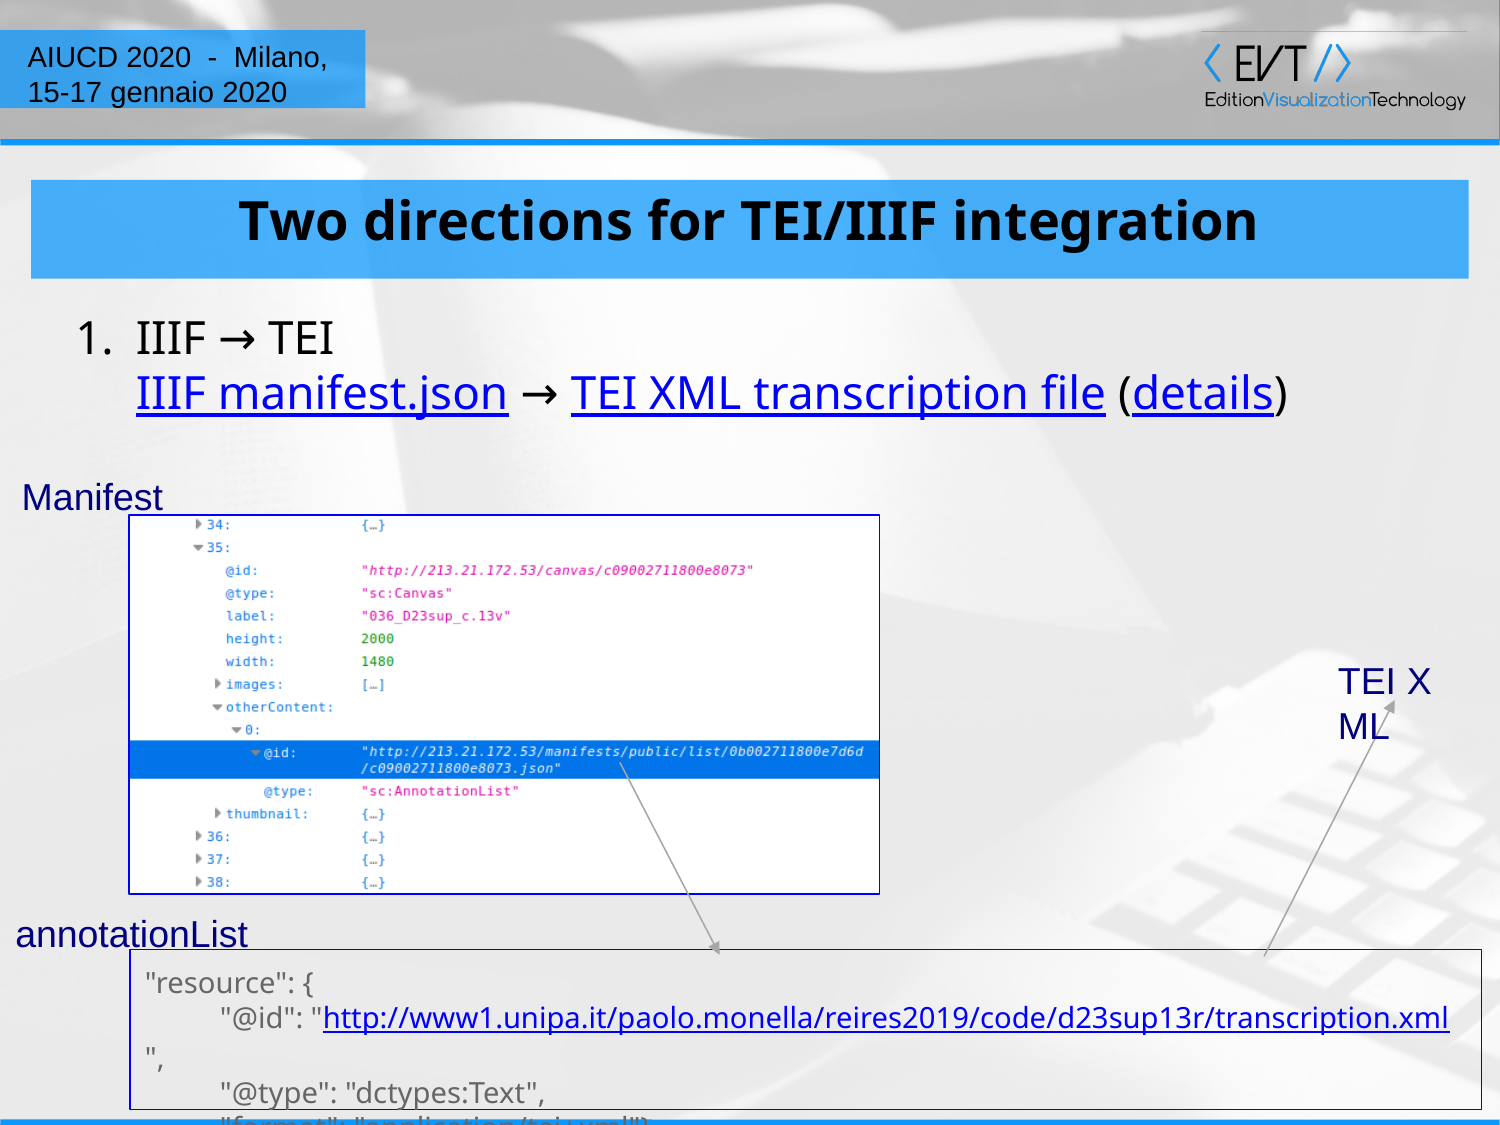

# Two directions for TEI/IIIF integration
IIIF → TEI
IIIF manifest.json → TEI XML transcription file (details)
Manifest
TEI XML
annotationList
"resource": {
 	"@id": "http://www1.unipa.it/paolo.monella/reires2019/code/d23sup13r/transcription.xml",
 	"@type": "dctypes:Text",
 	"format": "application/tei+xml"}